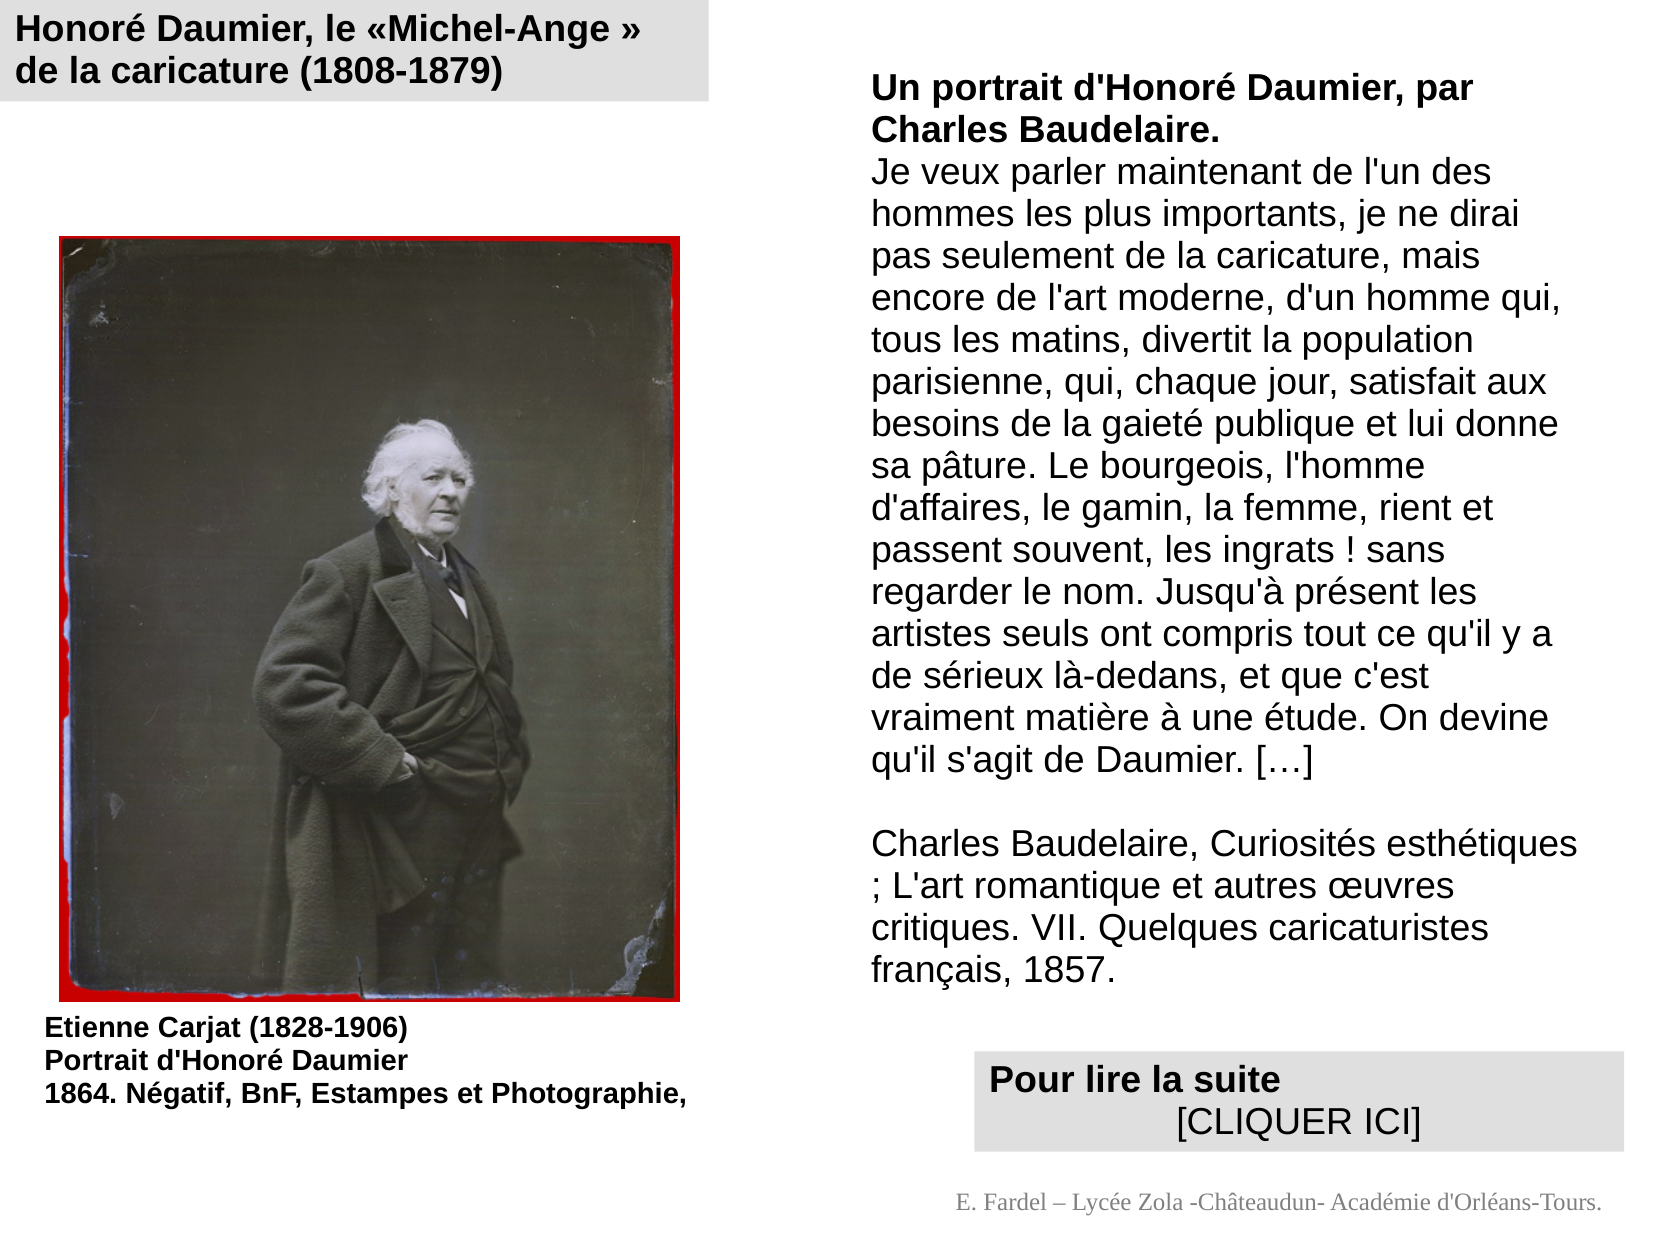

Honoré Daumier, le «Michel-Ange »
de la caricature (1808-1879)
Un portrait d'Honoré Daumier, par Charles Baudelaire.
Je veux parler maintenant de l'un des hommes les plus importants, je ne dirai pas seulement de la caricature, mais encore de l'art moderne, d'un homme qui, tous les matins, divertit la population parisienne, qui, chaque jour, satisfait aux besoins de la gaieté publique et lui donne sa pâture. Le bourgeois, l'homme d'affaires, le gamin, la femme, rient et passent souvent, les ingrats ! sans regarder le nom. Jusqu'à présent les artistes seuls ont compris tout ce qu'il y a de sérieux là-dedans, et que c'est vraiment matière à une étude. On devine qu'il s'agit de Daumier. […]
Charles Baudelaire, Curiosités esthétiques ; L'art romantique et autres œuvres critiques. VII. Quelques caricaturistes français, 1857.
Etienne Carjat (1828-1906)
Portrait d'Honoré Daumier
1864. Négatif, BnF, Estampes et Photographie,
Pour lire la suite
[CLIQUER ICI]
E. Fardel – Lycée Zola -Châteaudun- Académie d'Orléans-Tours.